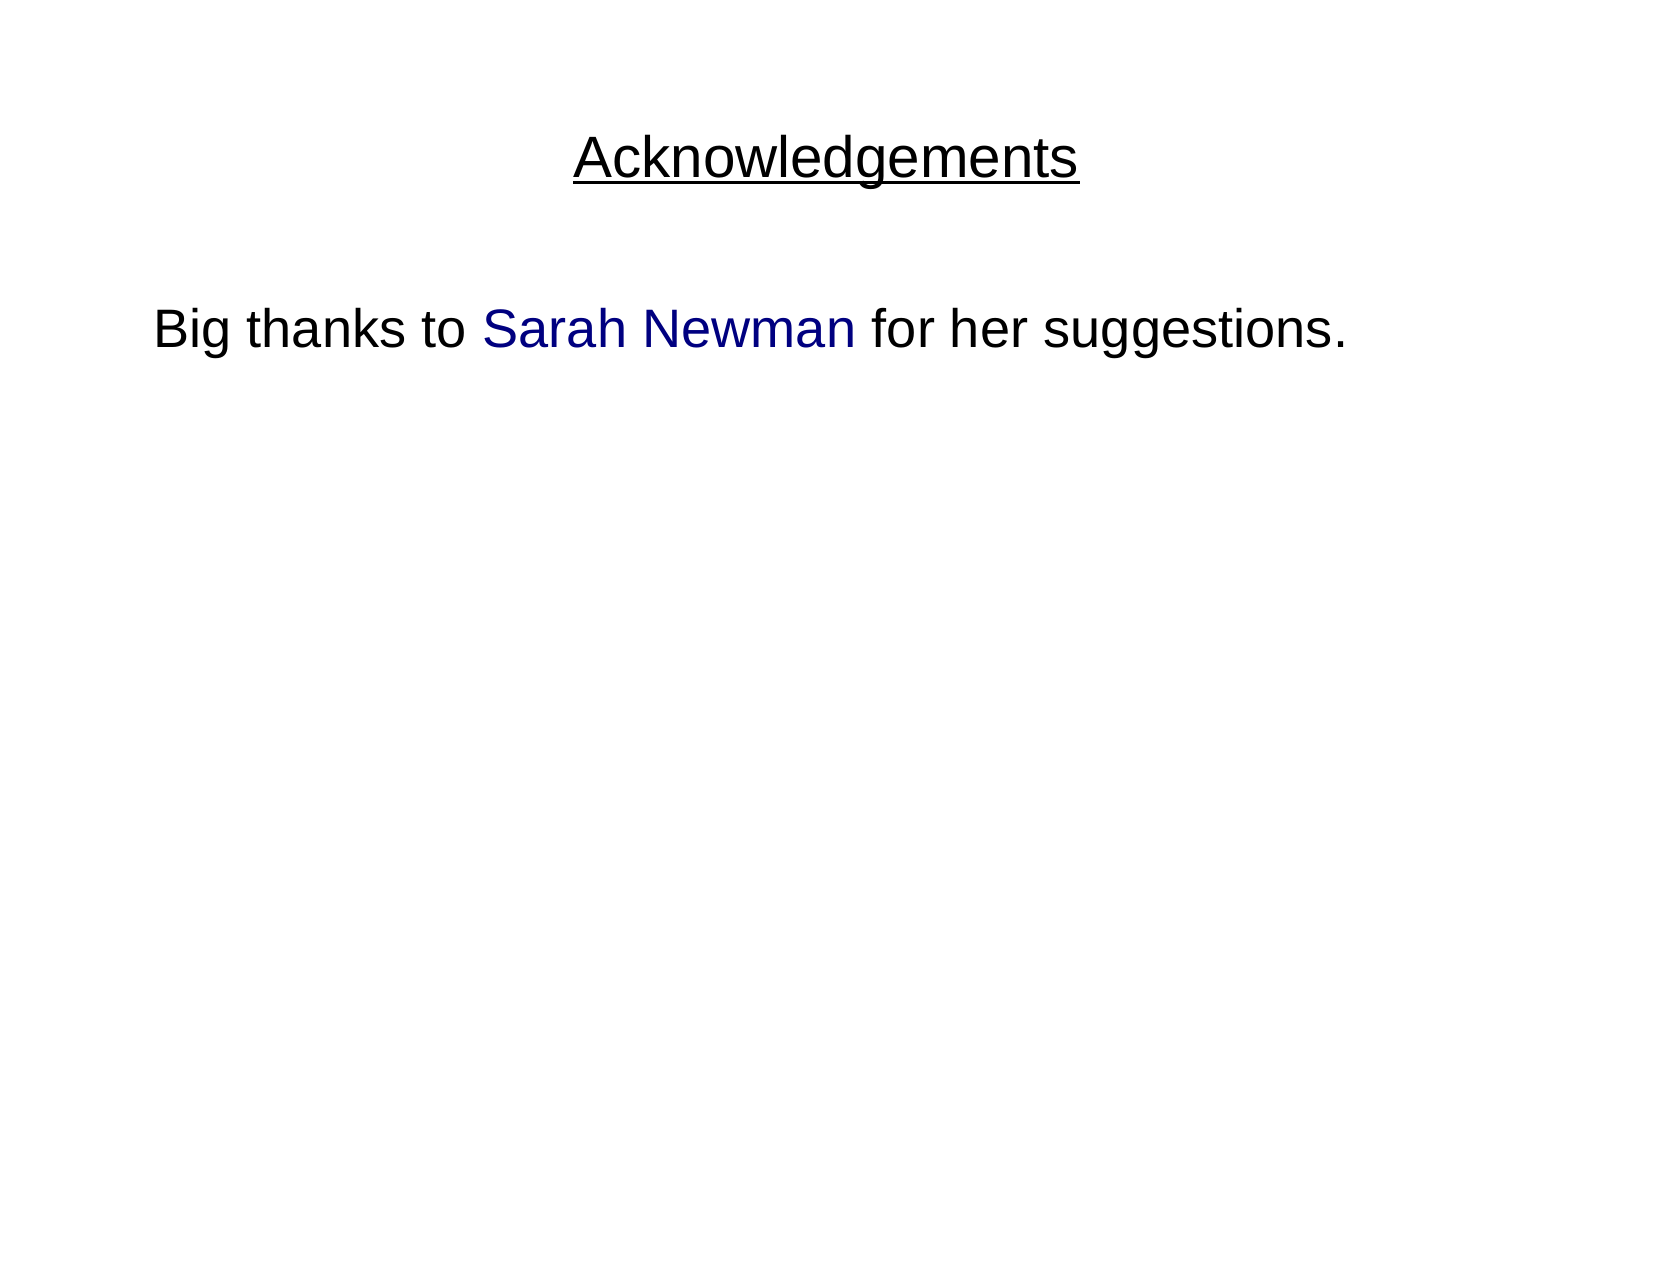

# Acknowledgements
Big thanks to Sarah Newman for her suggestions.